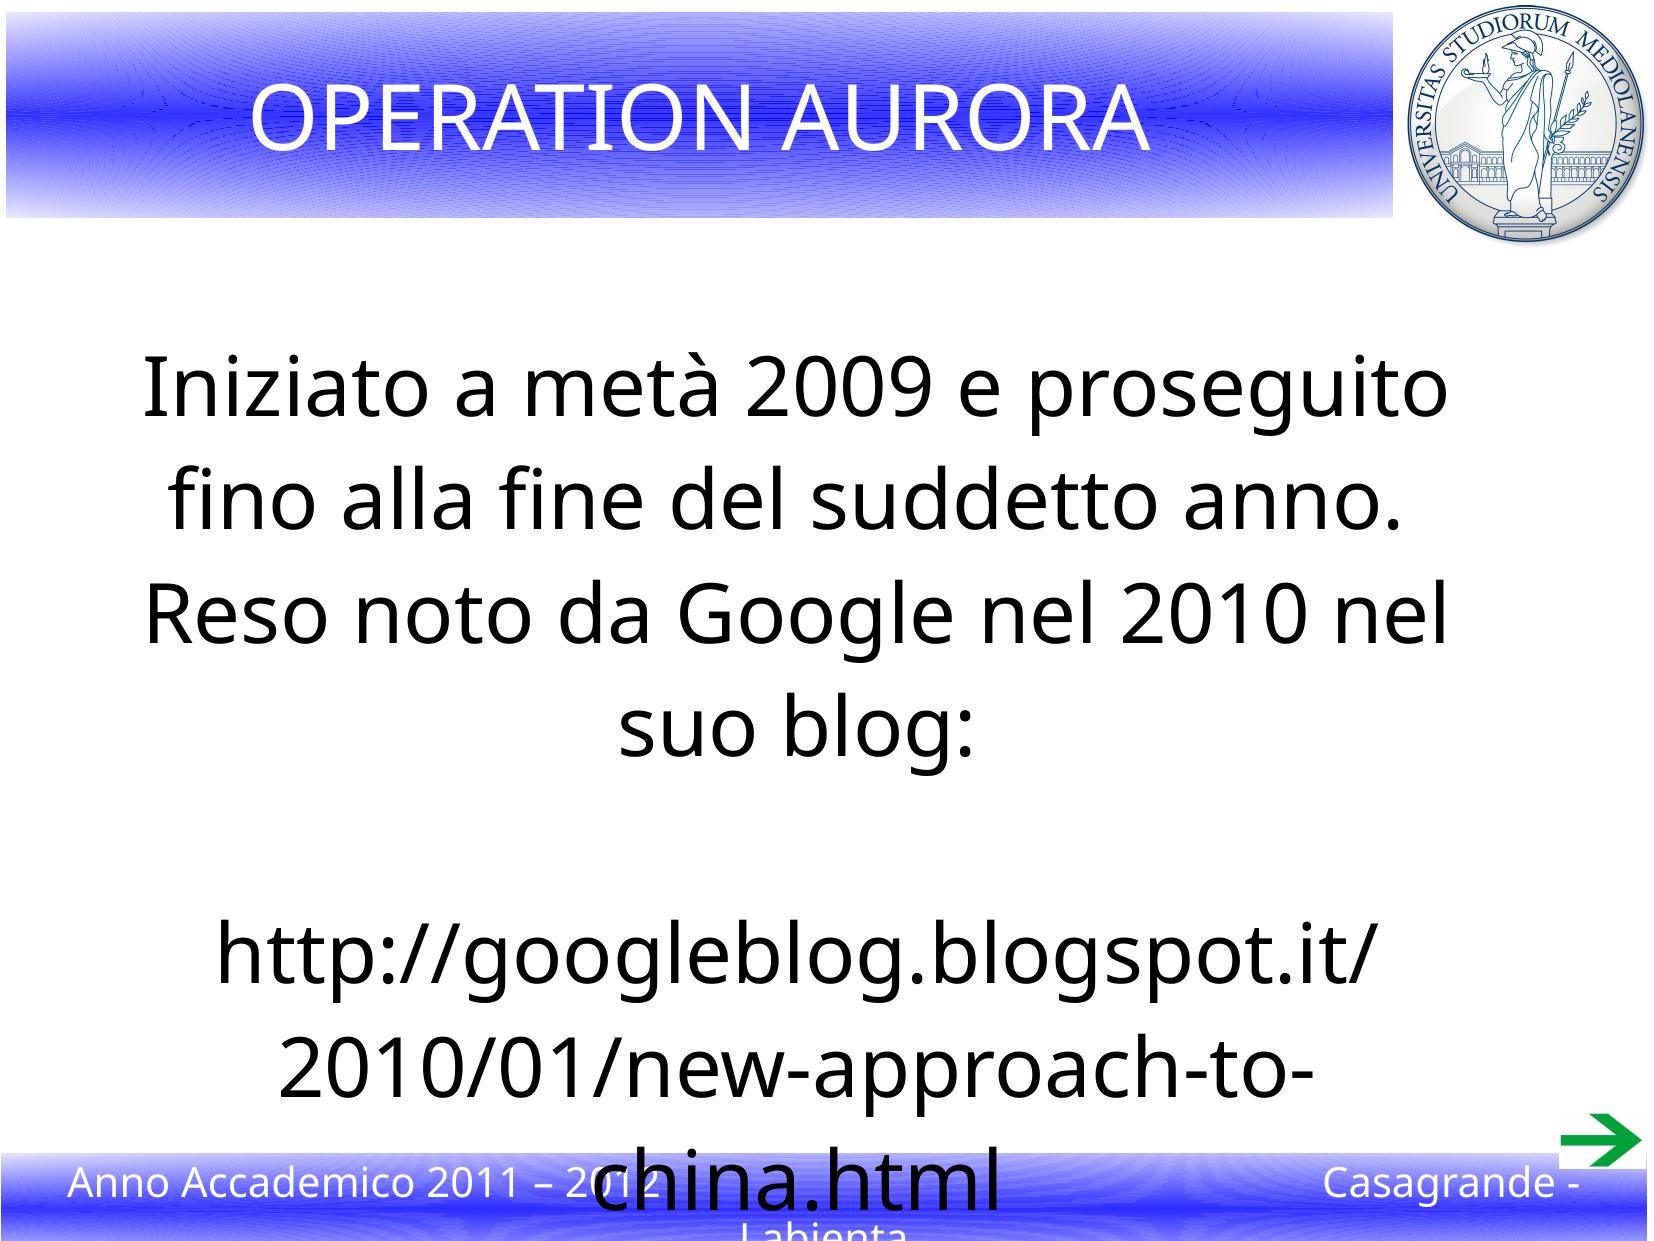

# OPERATION AURORA
Iniziato a metà 2009 e proseguito fino alla fine del suddetto anno.
Reso noto da Google nel 2010 nel suo blog:
http://googleblog.blogspot.it/2010/01/new-approach-to-china.html
Anno Accademico 2011 – 2012 									Casagrande - Labienta